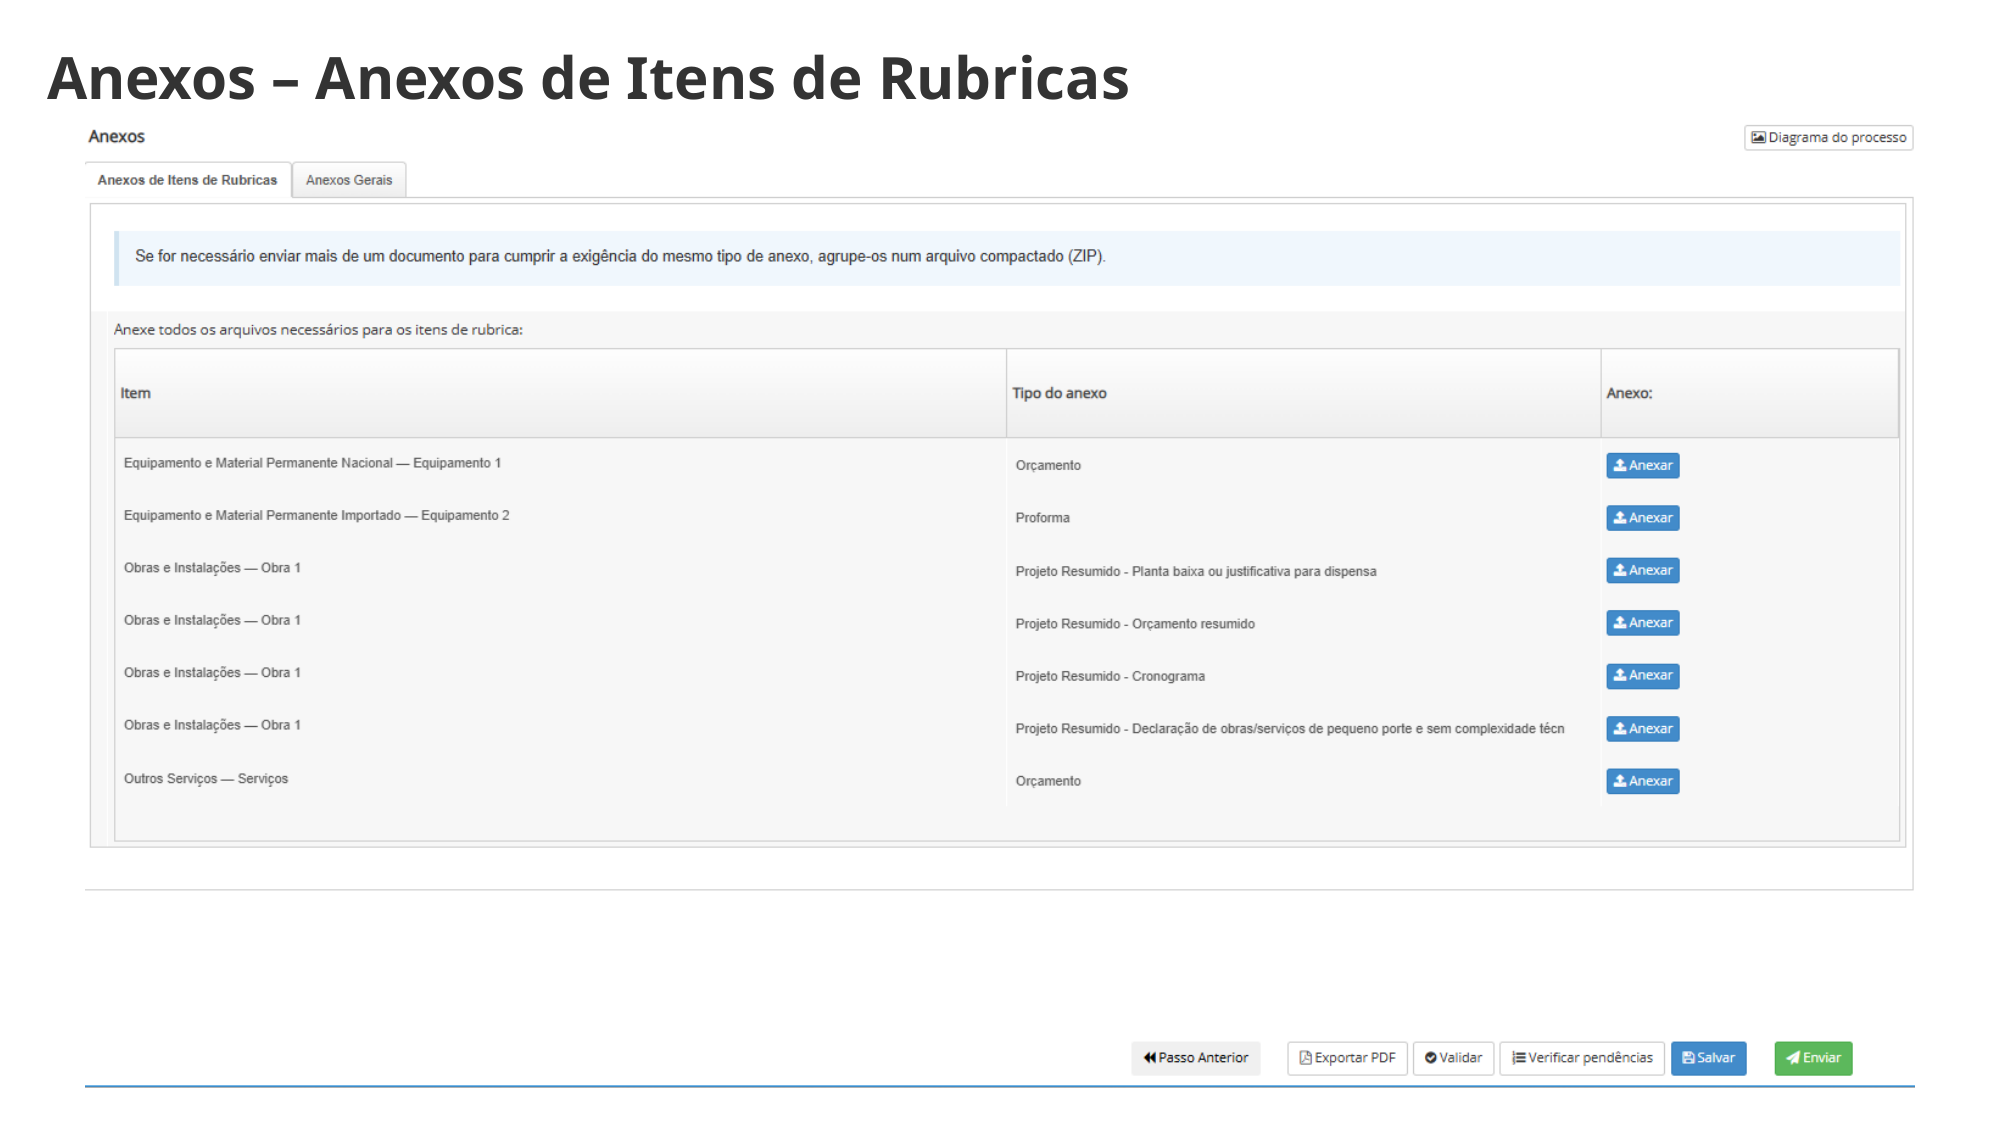

# Anexos – Anexos de Itens de Rubricas